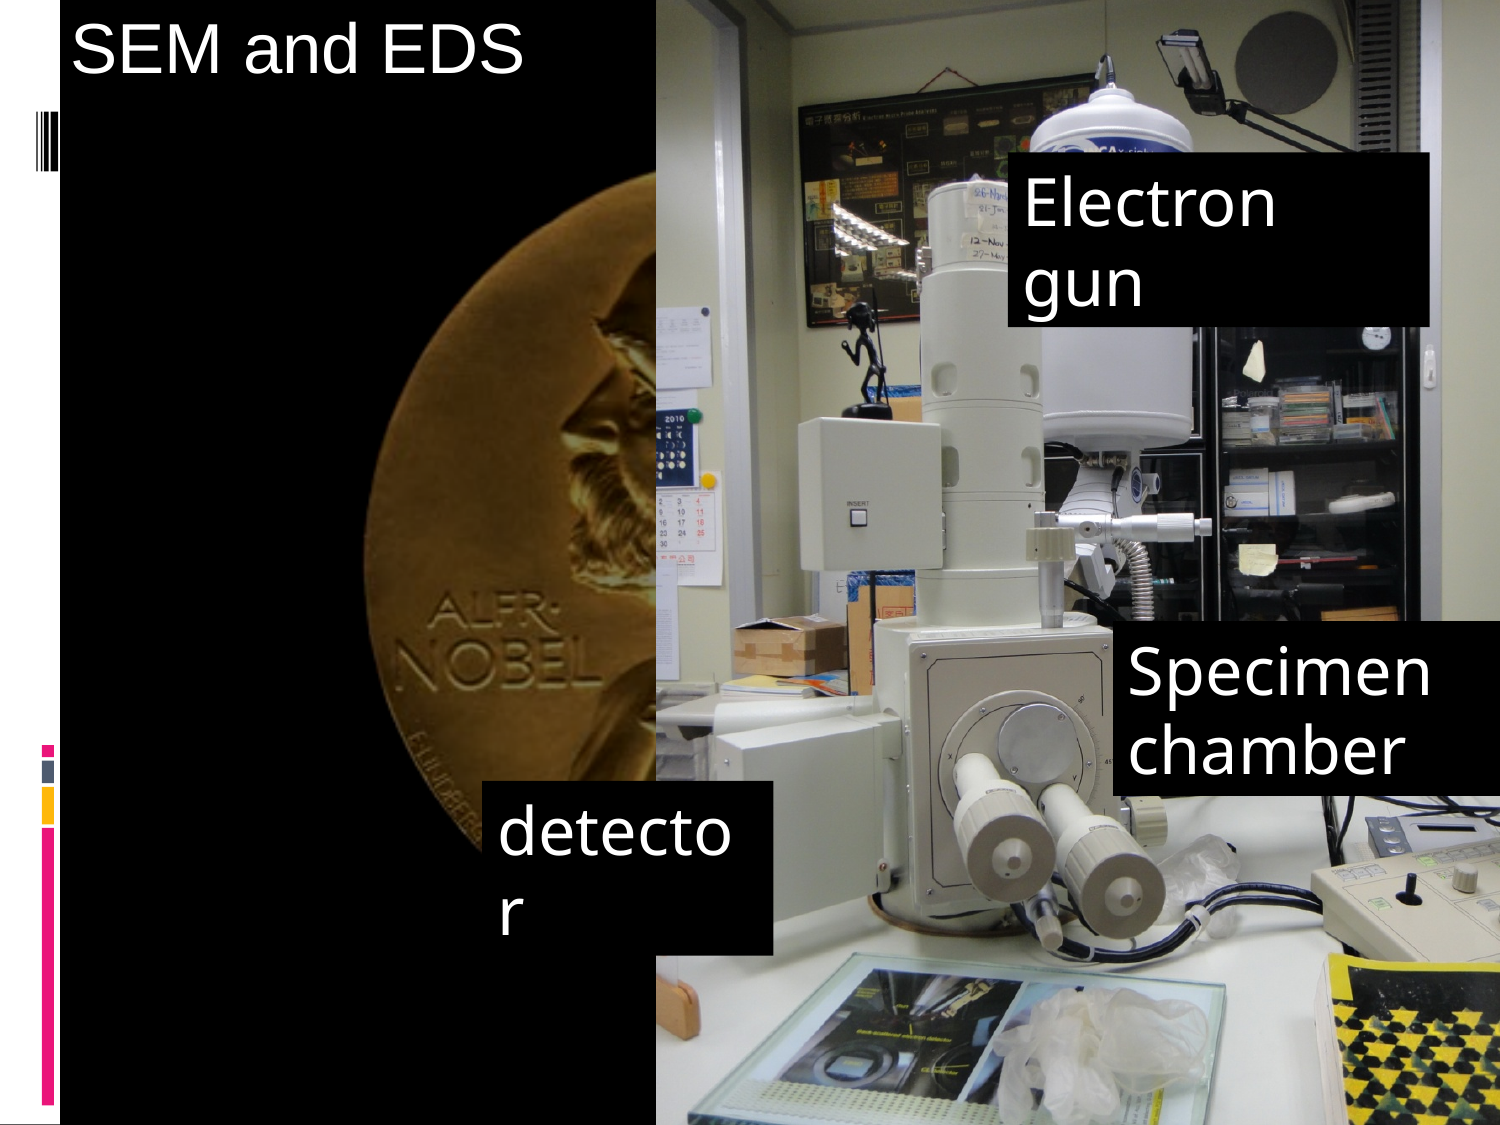

SEM and EDS
Electron gun
Specimen chamber
detector